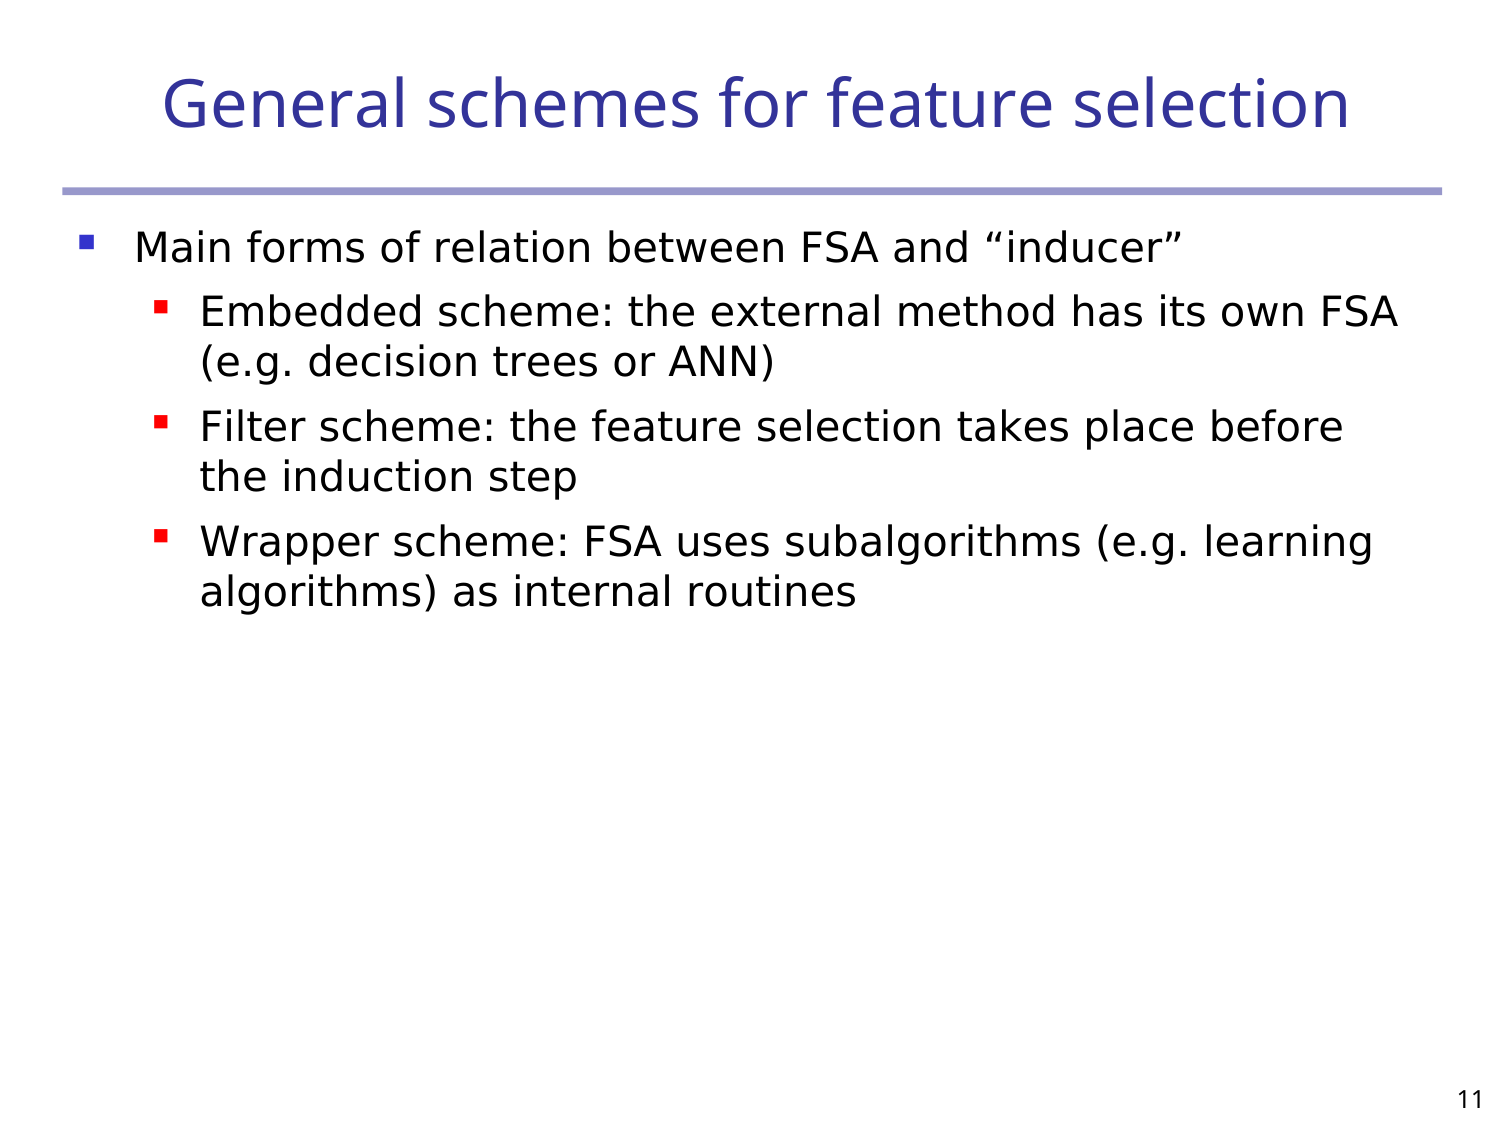

# General schemes for feature selection
Main forms of relation between FSA and “inducer”
Embedded scheme: the external method has its own FSA (e.g. decision trees or ANN)
Filter scheme: the feature selection takes place before the induction step
Wrapper scheme: FSA uses subalgorithms (e.g. learning algorithms) as internal routines